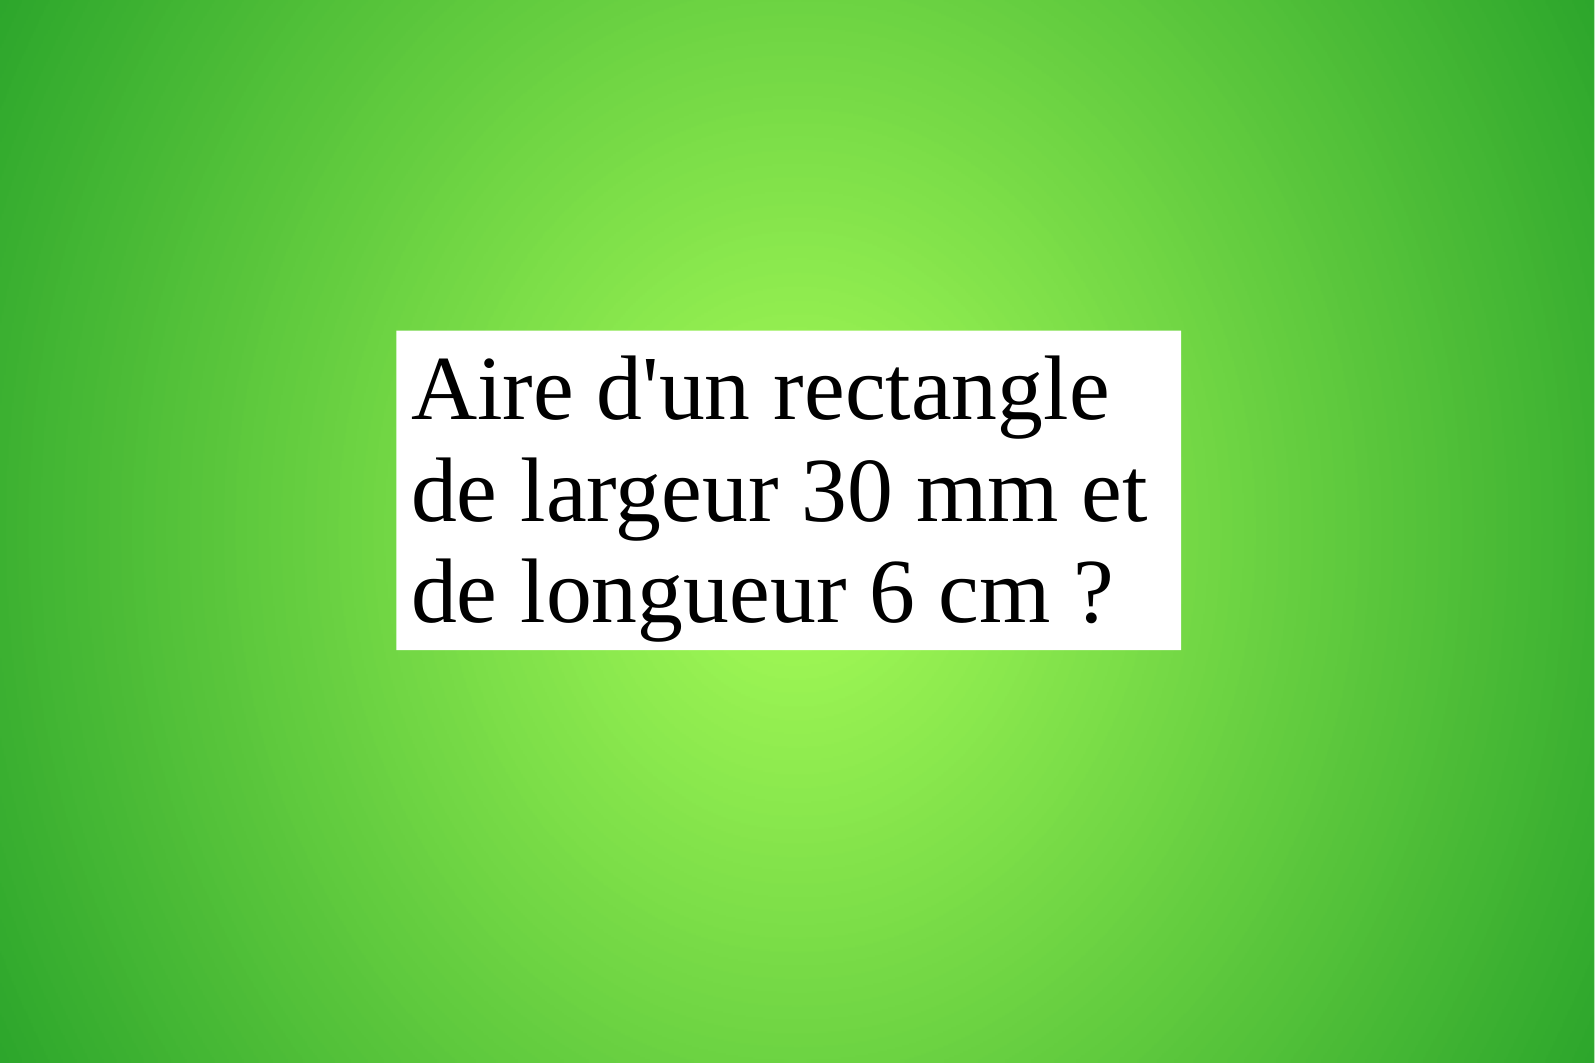

Aire d'un rectangle
de largeur 30 mm et
de longueur 6 cm ?